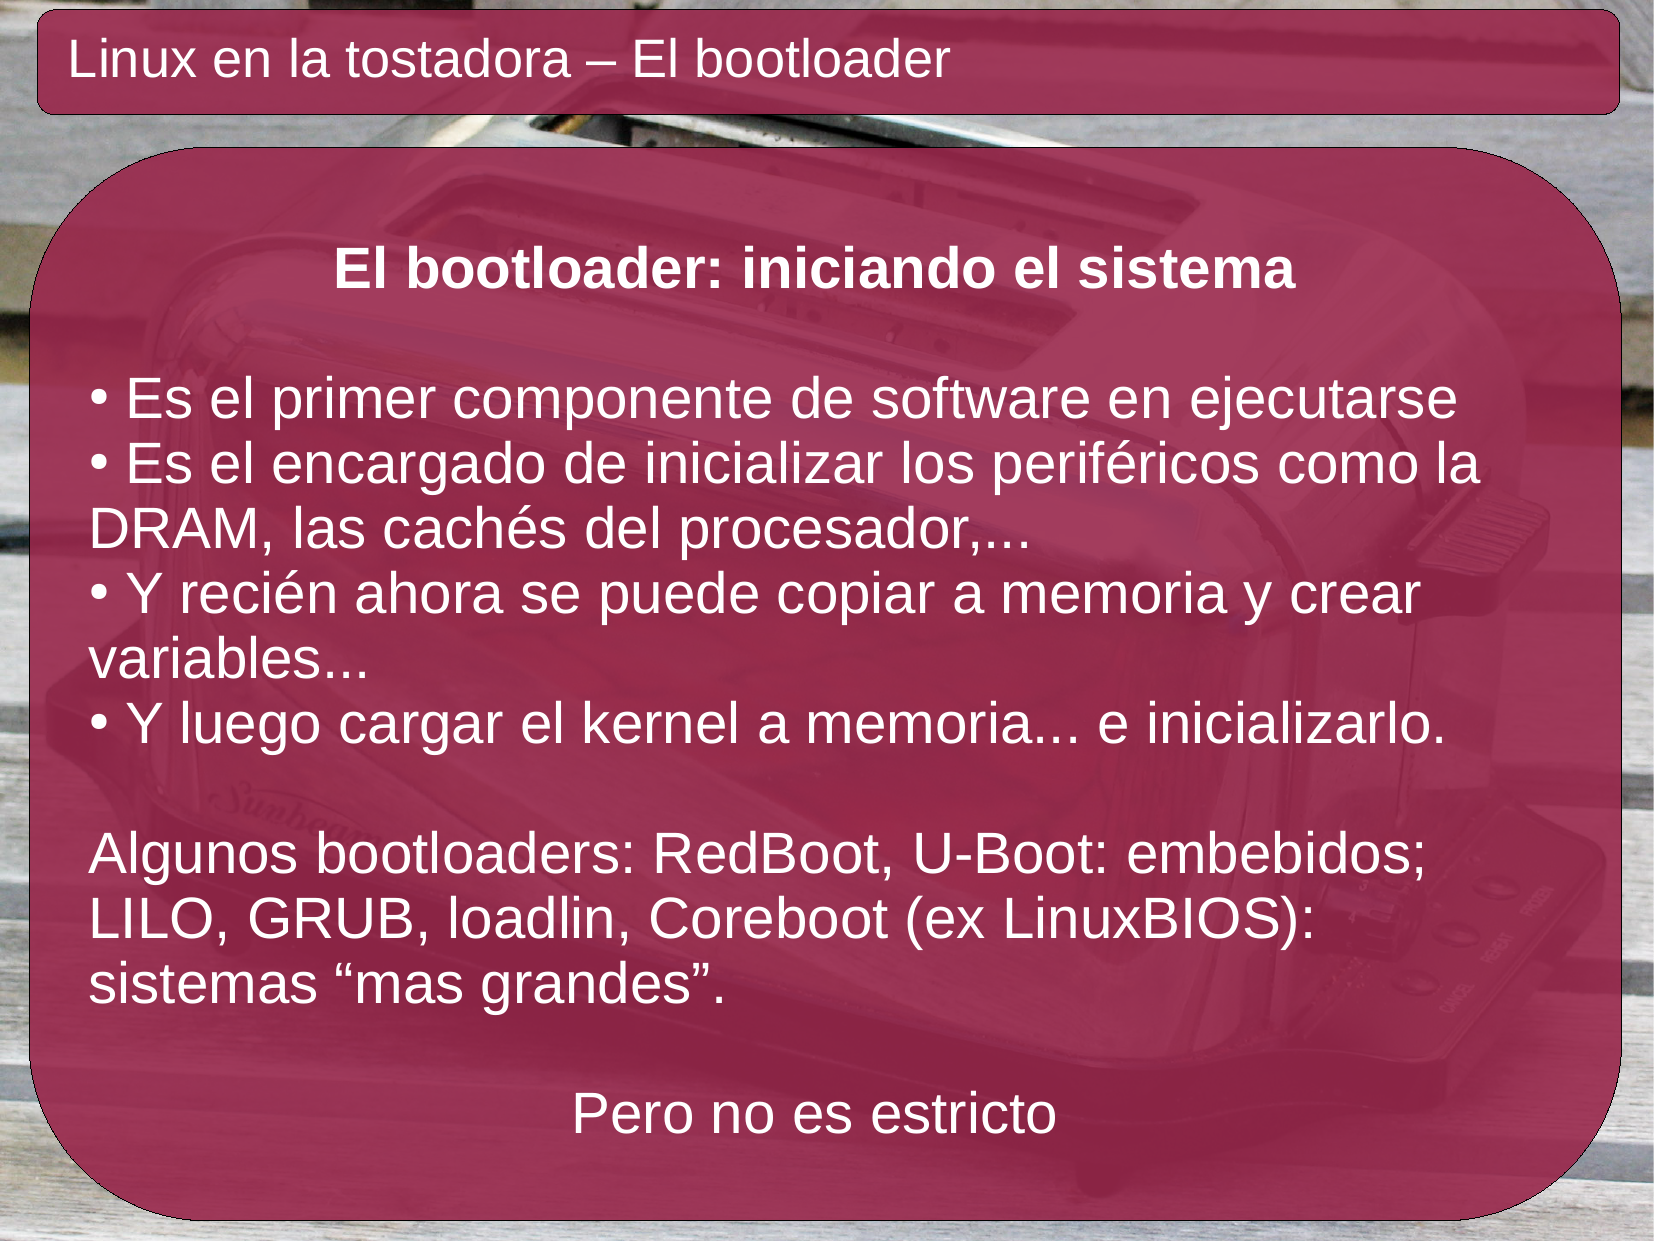

Linux en la tostadora – El bootloader
El bootloader: iniciando el sistema
 Es el primer componente de software en ejecutarse
 Es el encargado de inicializar los periféricos como la DRAM, las cachés del procesador,...
 Y recién ahora se puede copiar a memoria y crear variables...
 Y luego cargar el kernel a memoria... e inicializarlo.
Algunos bootloaders: RedBoot, U-Boot: embebidos; LILO, GRUB, loadlin, Coreboot (ex LinuxBIOS): sistemas “mas grandes”.
Pero no es estricto
Tipos de procesadores
 Stand alone: requieren de chips externos para manejar cosas como los buses, la DRAM, etc. Ejemplo: procesadores de PC
 Sistems en Chip (SoC): cuentan con gran parte de los susbistemas requeridos (manejo de memoria y buses, ethernet, USB, etc.) en el mismo integrado. Ejemplos: Broadcom MIPS (Linksys), Intel ARM (XScale)